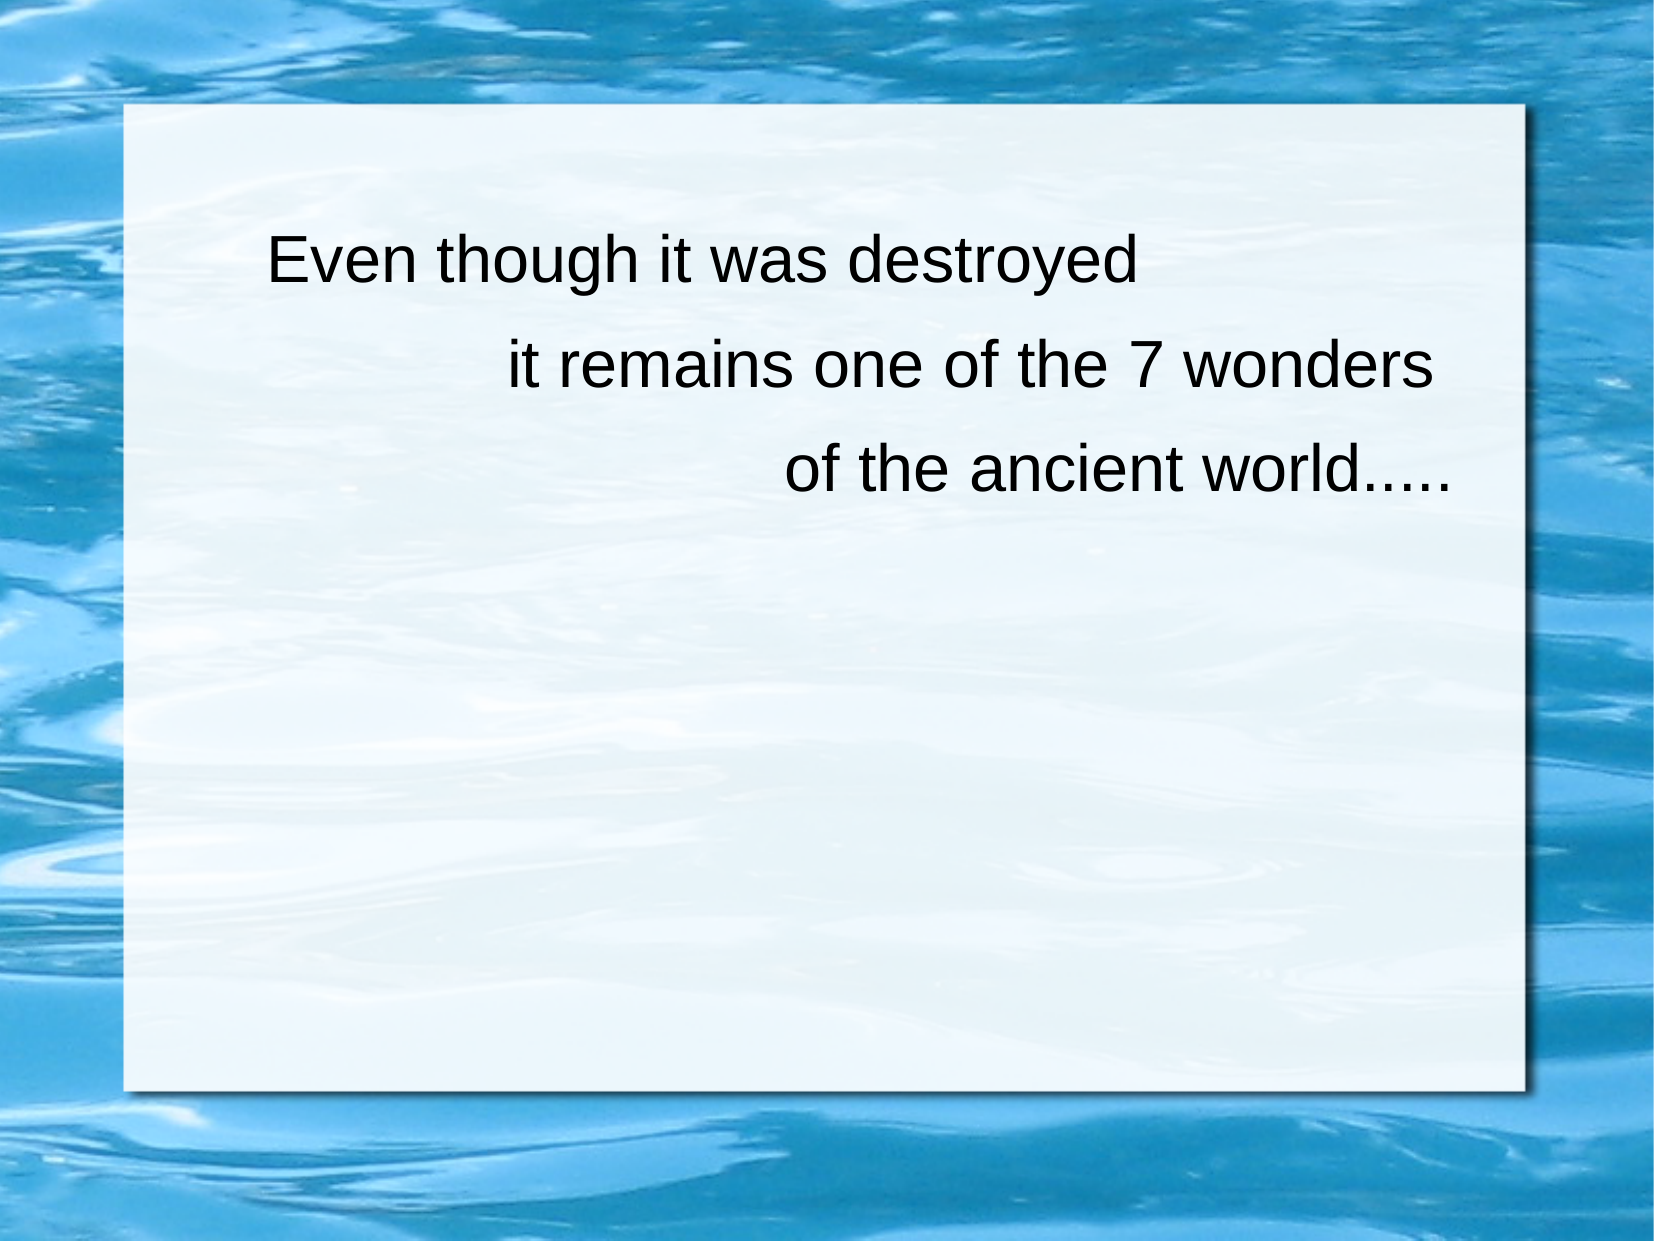

# Even though it was destroyed
 it remains one of the 7 wonders
 of the ancient world.....